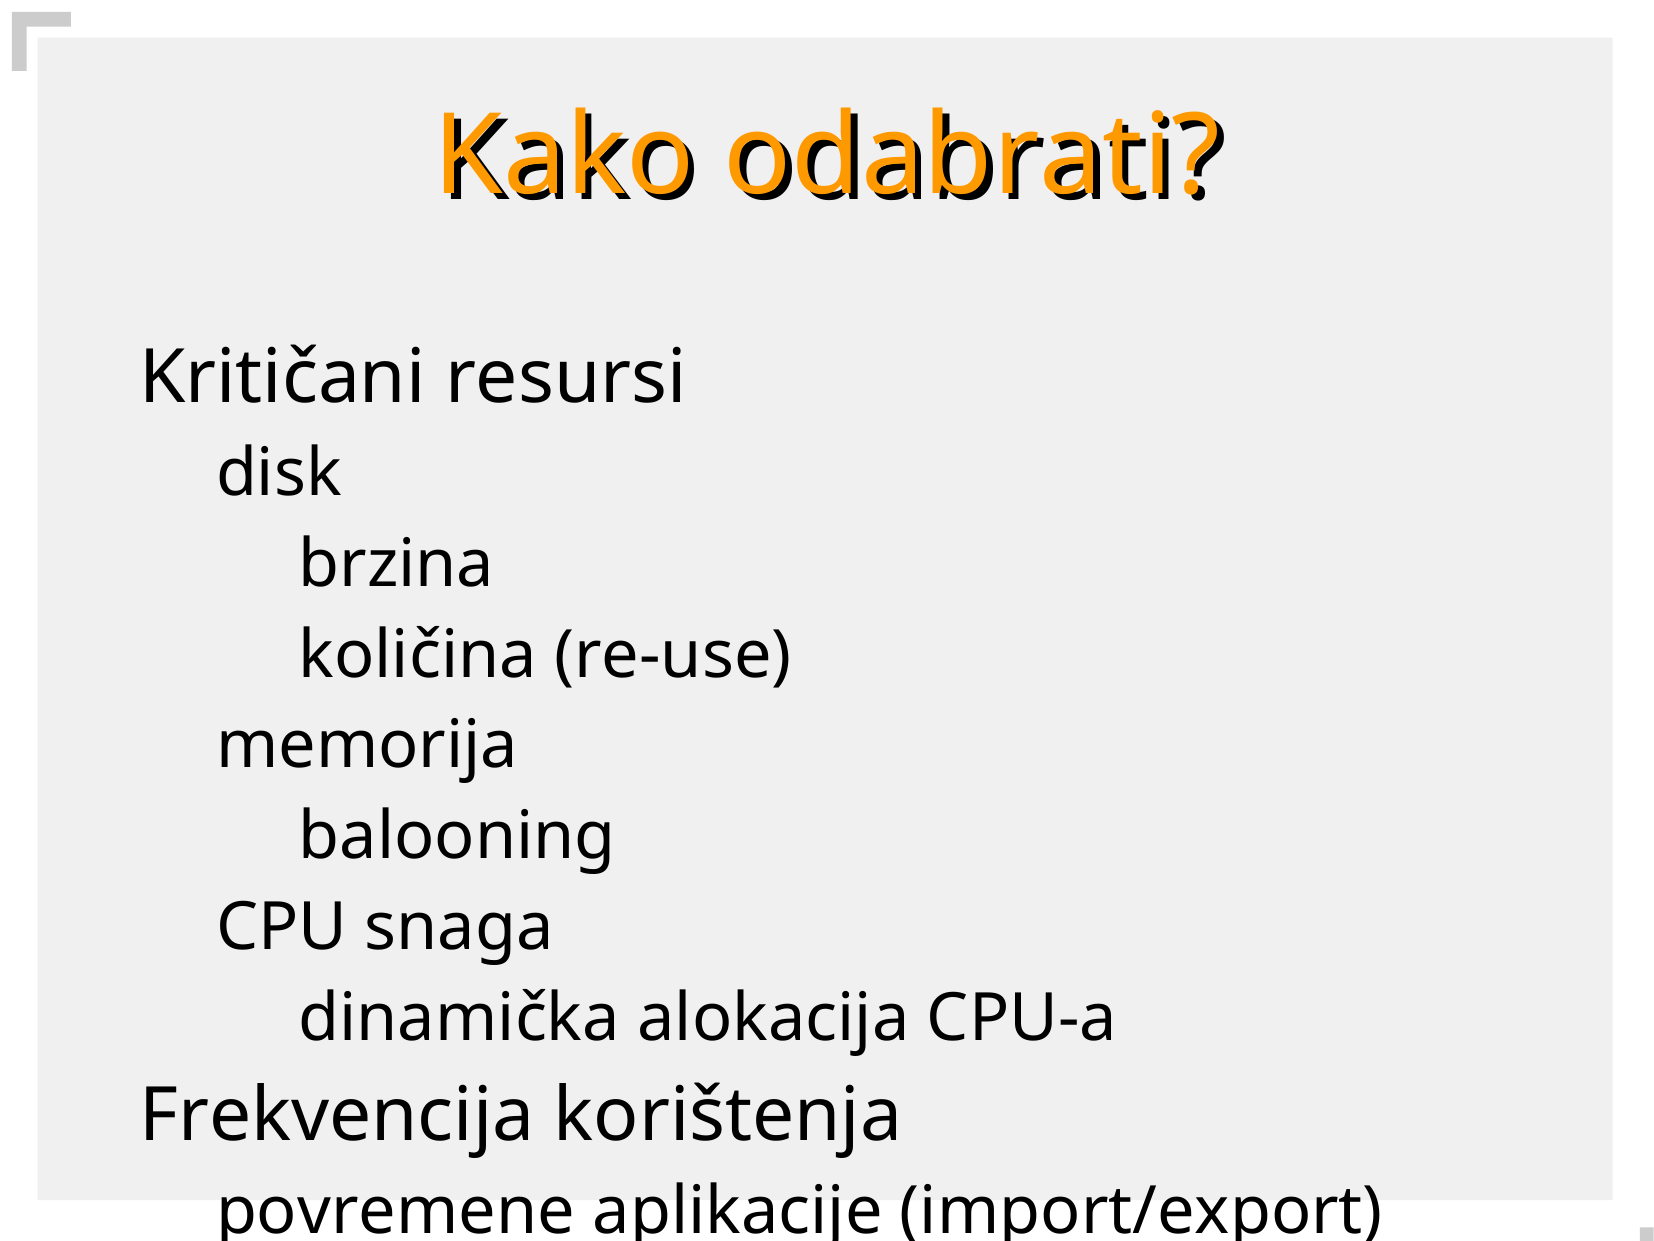

# Kako odabrati?
Kritičani resursi
disk
brzina
količina (re-use)
memorija
balooning
CPU snaga
dinamička alokacija CPU-a
Frekvencija korištenja
povremene aplikacije (import/export)